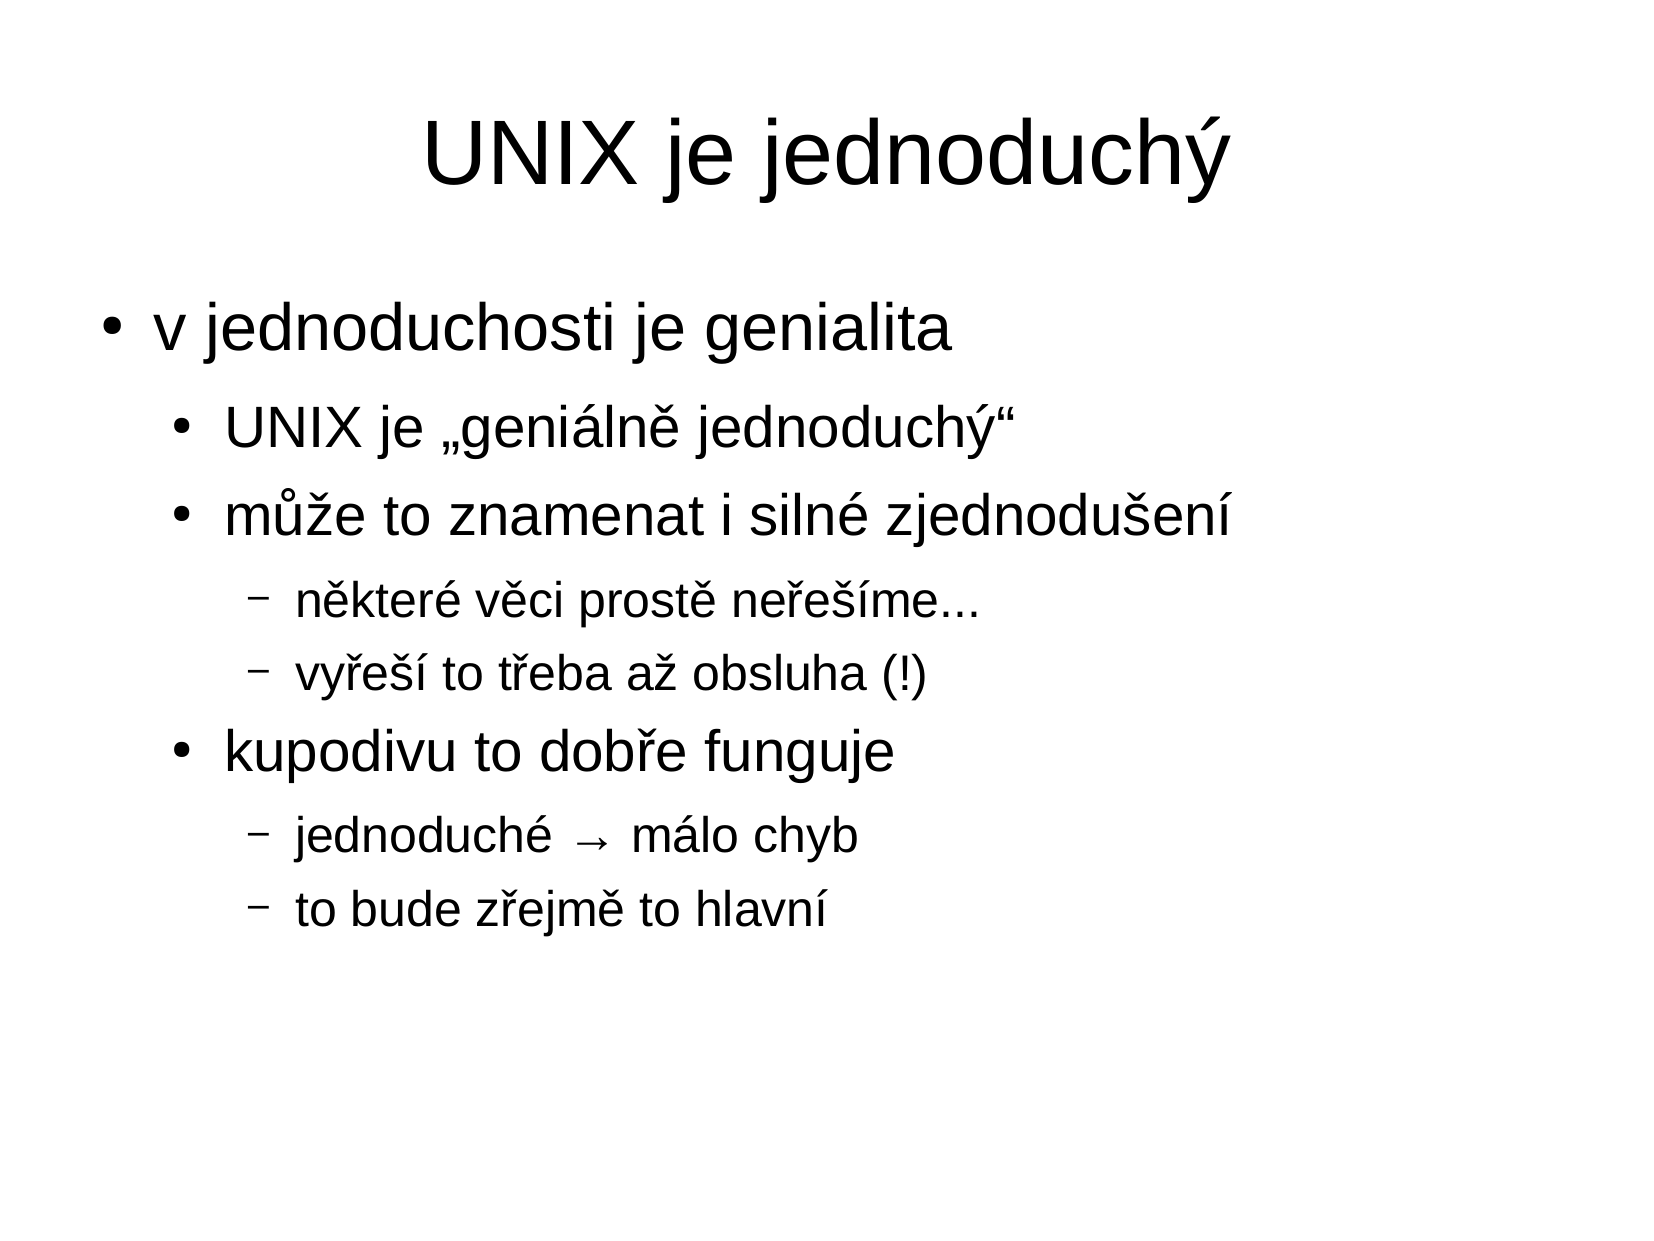

# UNIX je jednoduchý
v jednoduchosti je genialita
UNIX je „geniálně jednoduchý“
může to znamenat i silné zjednodušení
některé věci prostě neřešíme...
vyřeší to třeba až obsluha (!)
kupodivu to dobře funguje
jednoduché → málo chyb
to bude zřejmě to hlavní